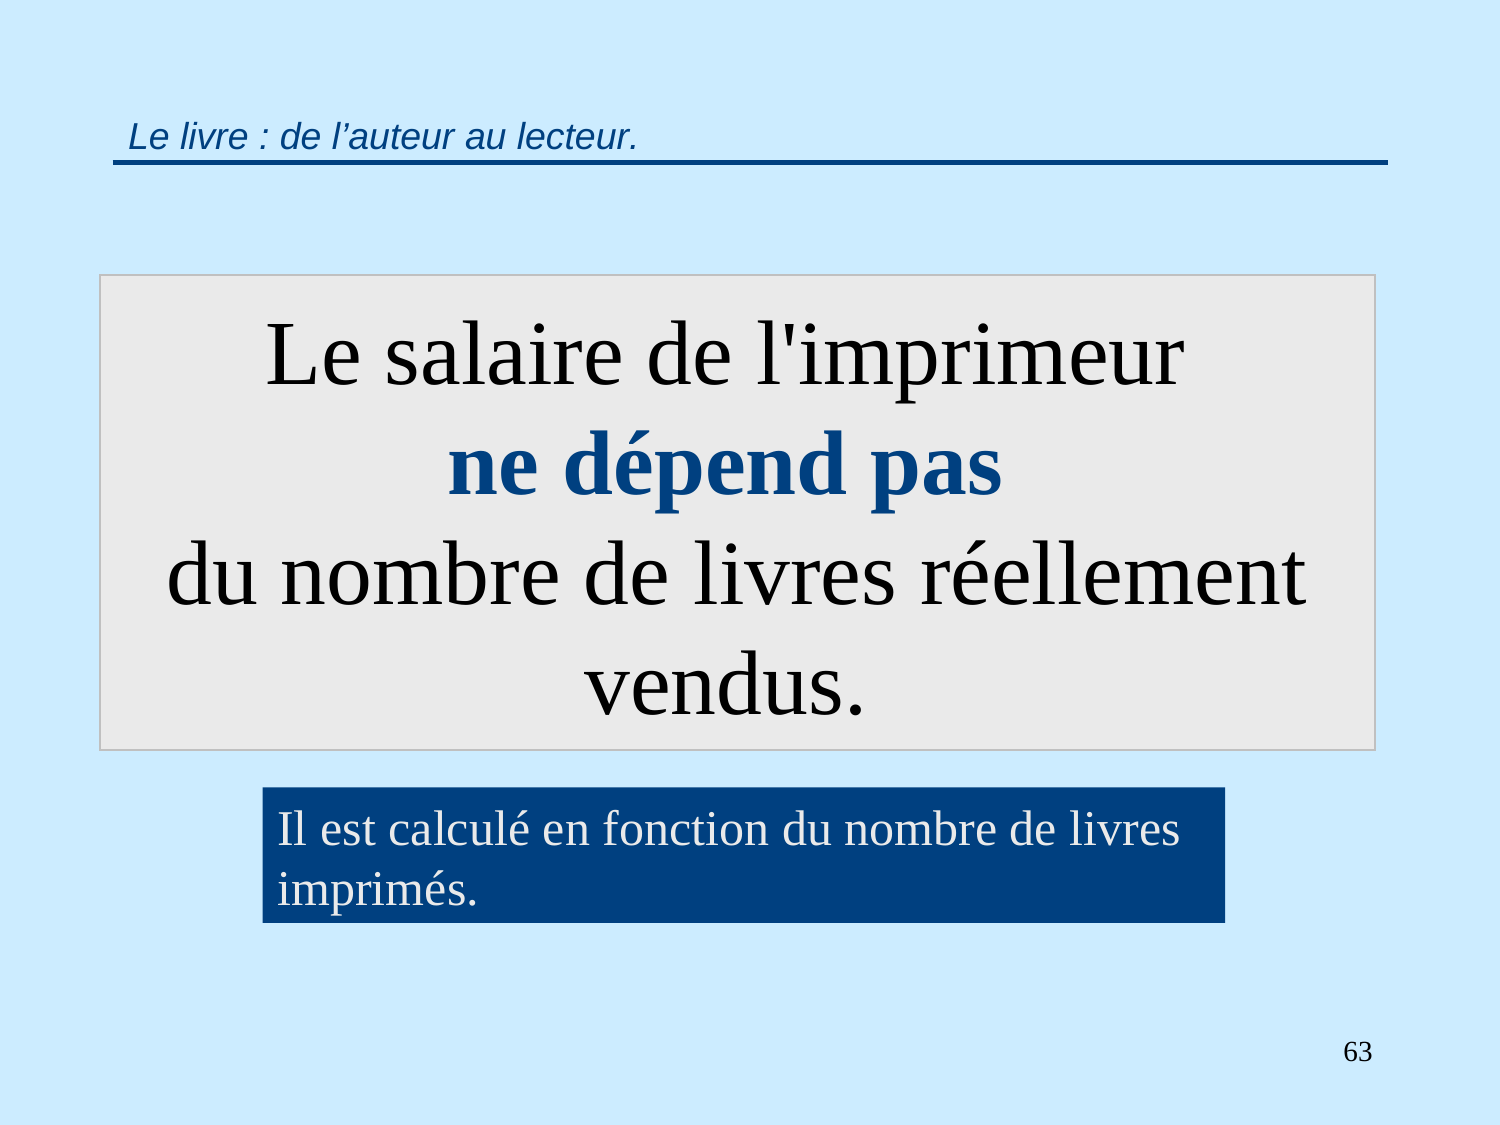

Le livre : de l’auteur au lecteur.
# Le salaire de l'imprimeur ne dépend pas du nombre de livres réellement vendus.
Il est calculé en fonction du nombre de livres imprimés.
63